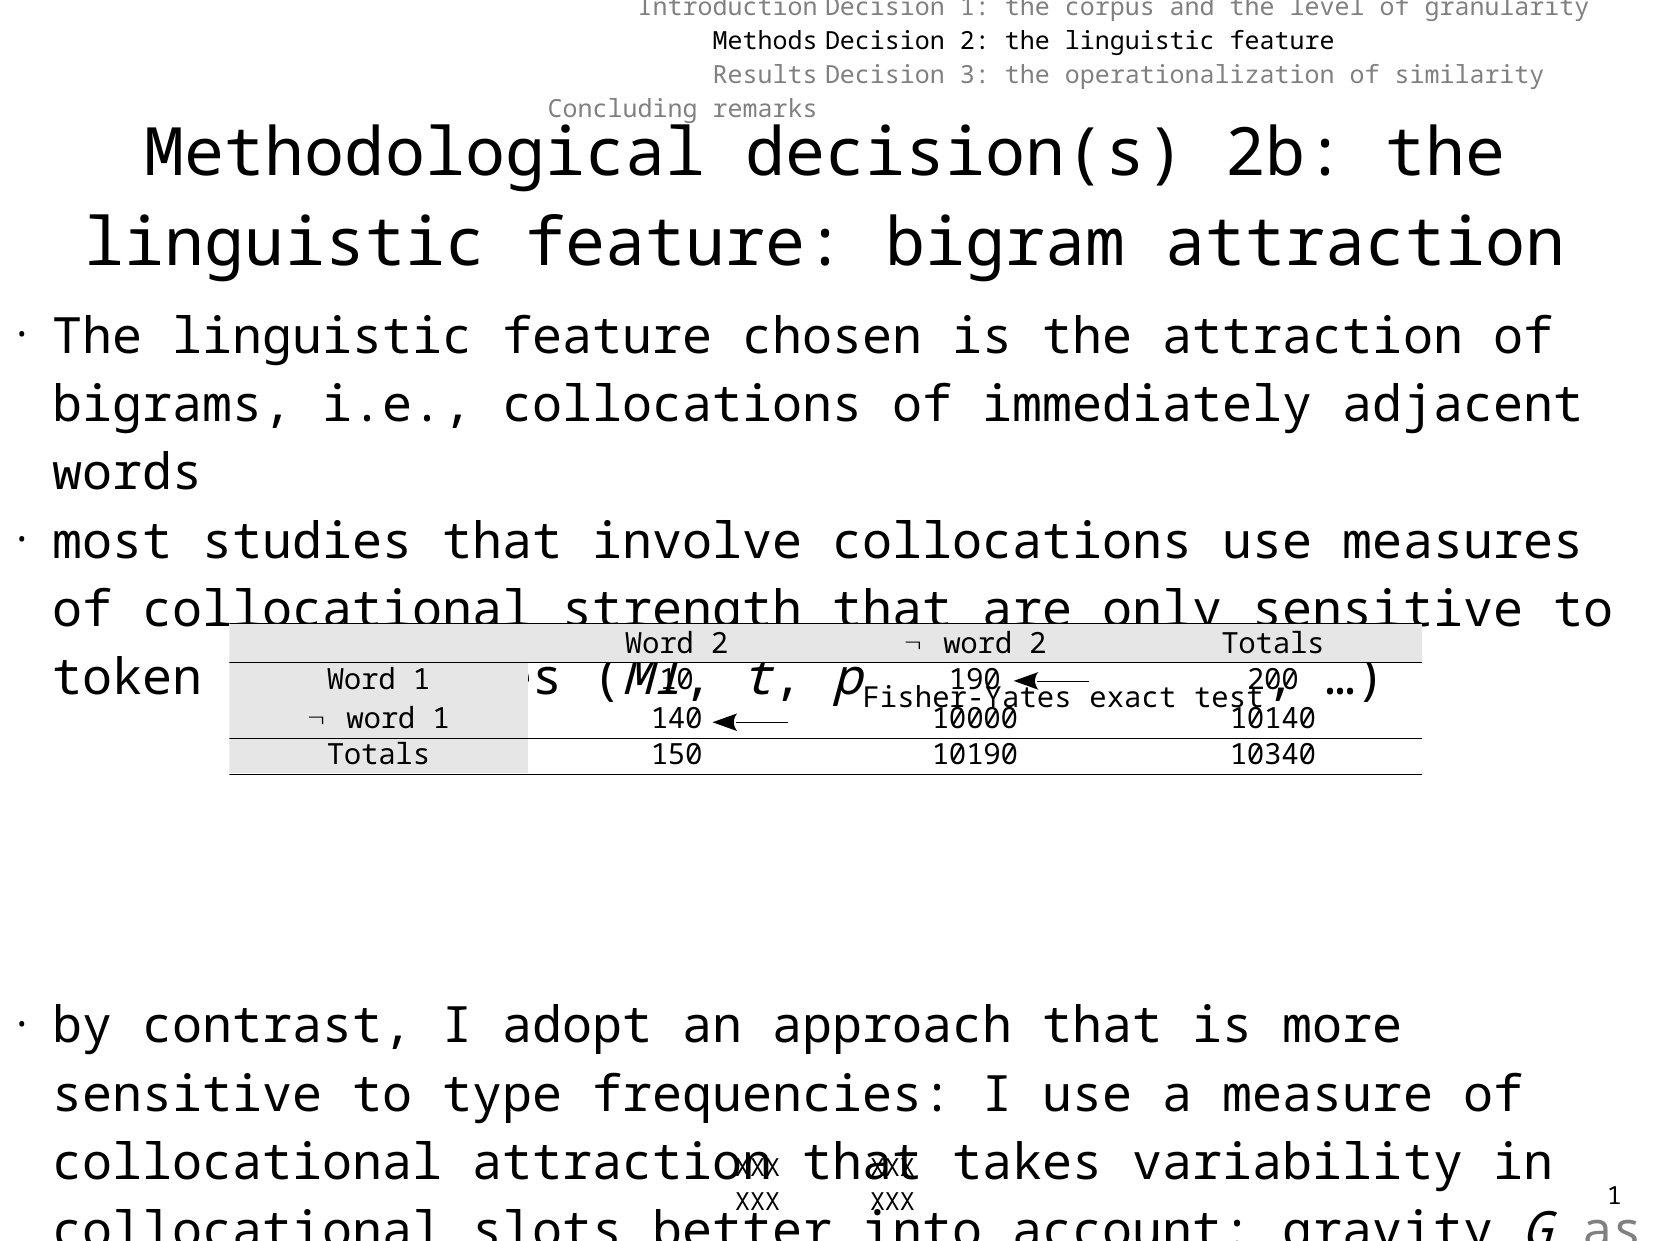

Introduction
Methods
Results
Concluding remarks
Decision 1: the corpus and the level of granularity
Decision 2: the linguistic feature
Decision 3: the operationalization of similarity
Methodological decision(s) 2b: the linguistic feature: bigram attraction
# The linguistic feature chosen is the attraction of bigrams, i.e., collocations of immediately adjacent words
most studies that involve collocations use measures of collocational strength that are only sensitive to token frequencies (MI, t, pFisher-Yates exact test, …)
by contrast, I adopt an approach that is more sensitive to type frequencies: I use a measure of collocational attraction that takes variability in collocational slots better into account: gravity G as proposed by Daudaravičius and Marcinkevičienė (2004)
XXX
XXX
XXX
XXX